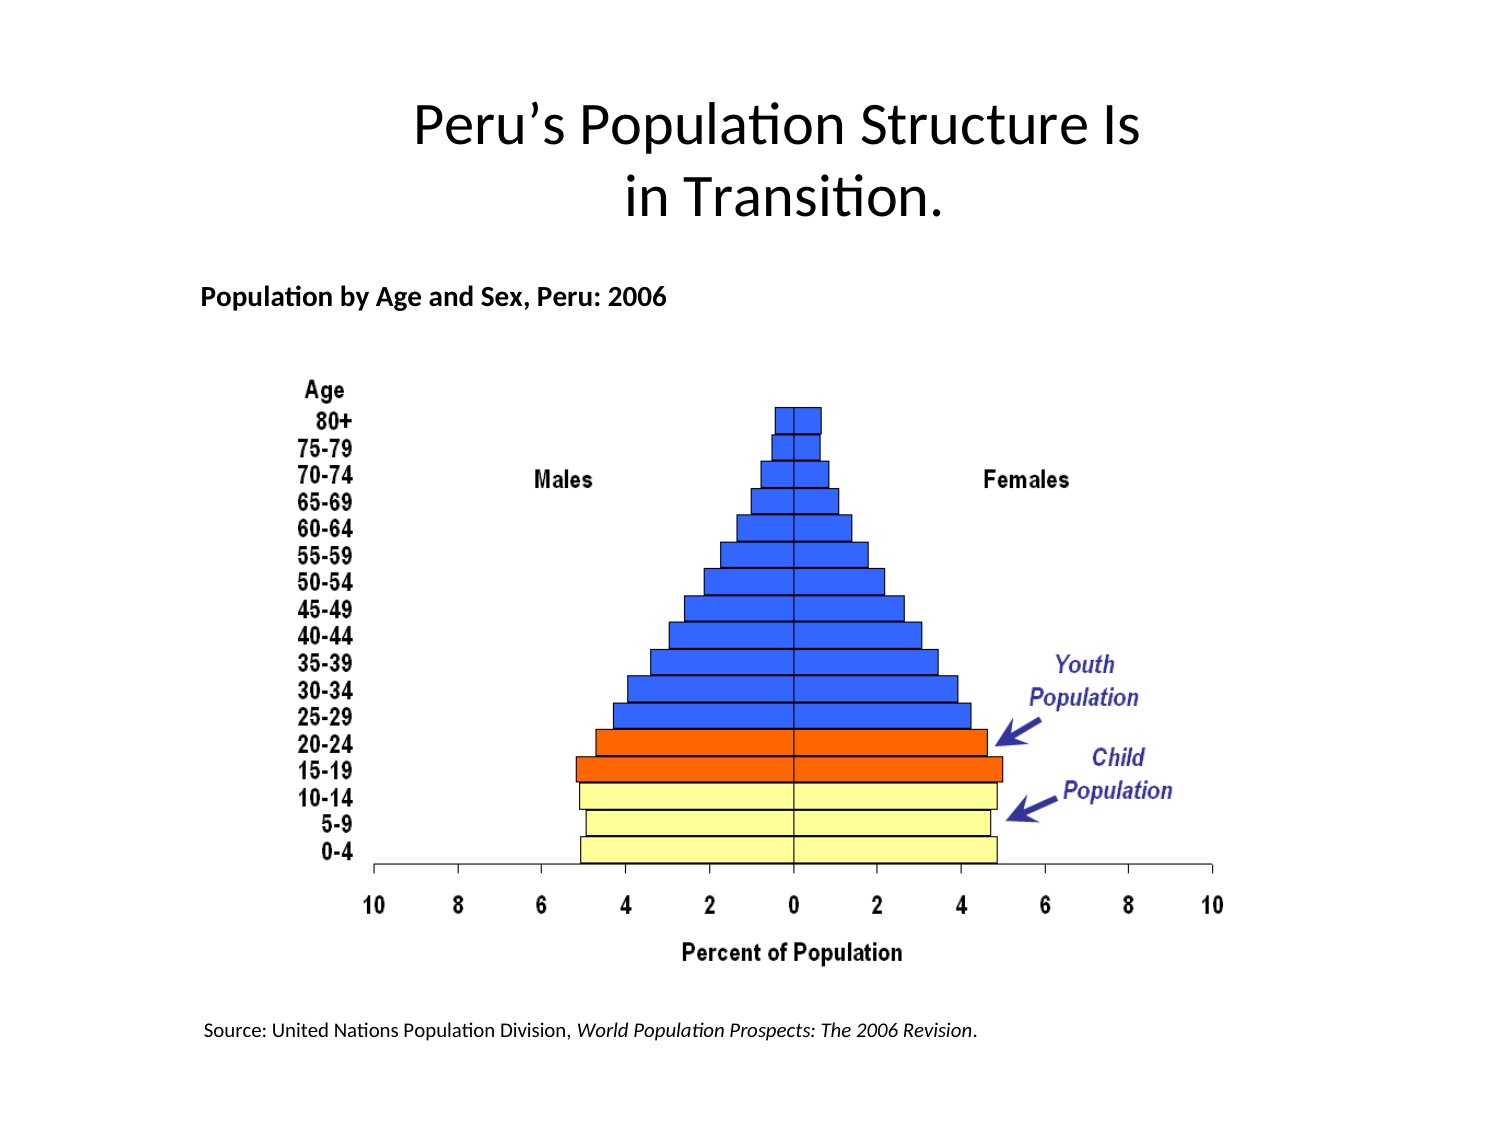

Peru’s Population Structure Is
in Transition.
Population by Age and Sex, Peru: 2006
Source: United Nations Population Division, World Population Prospects: The 2006 Revision.